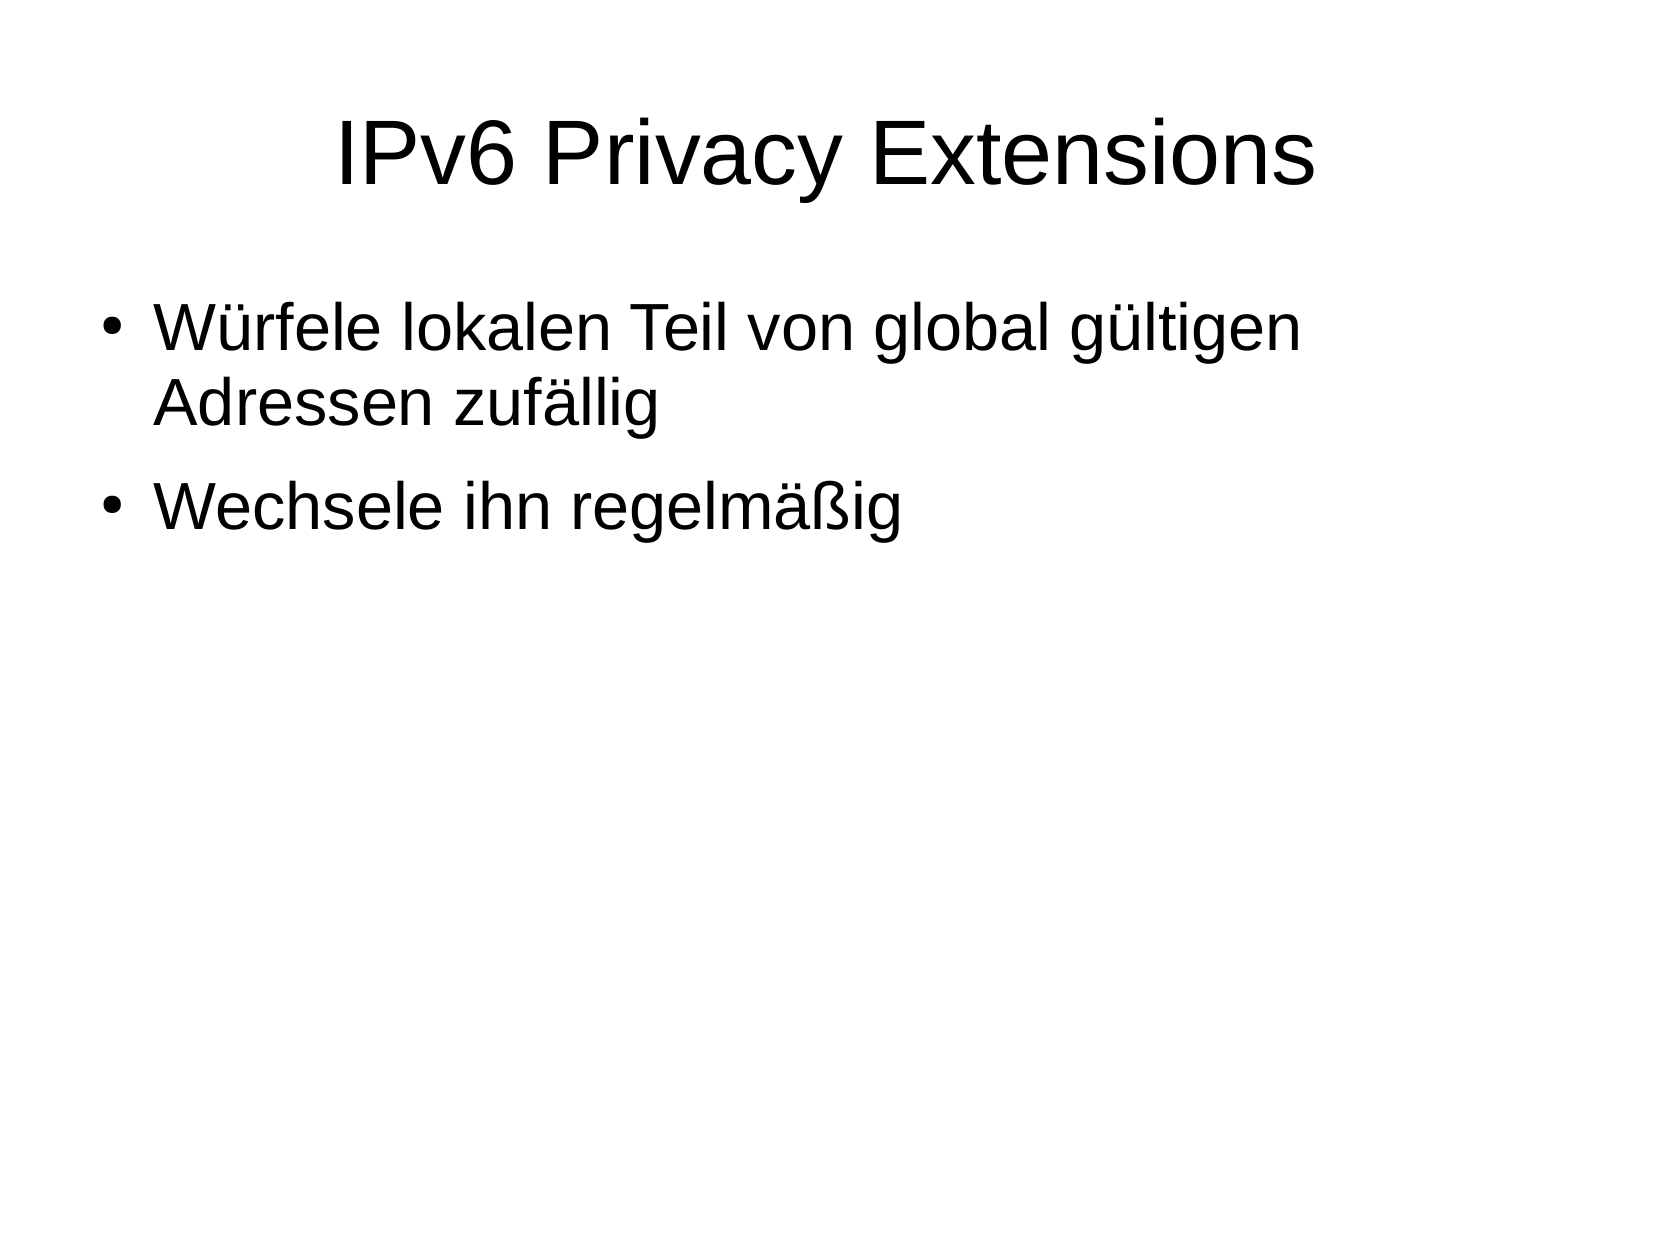

# IPv6 Privacy Extensions
Würfele lokalen Teil von global gültigen Adressen zufällig
Wechsele ihn regelmäßig